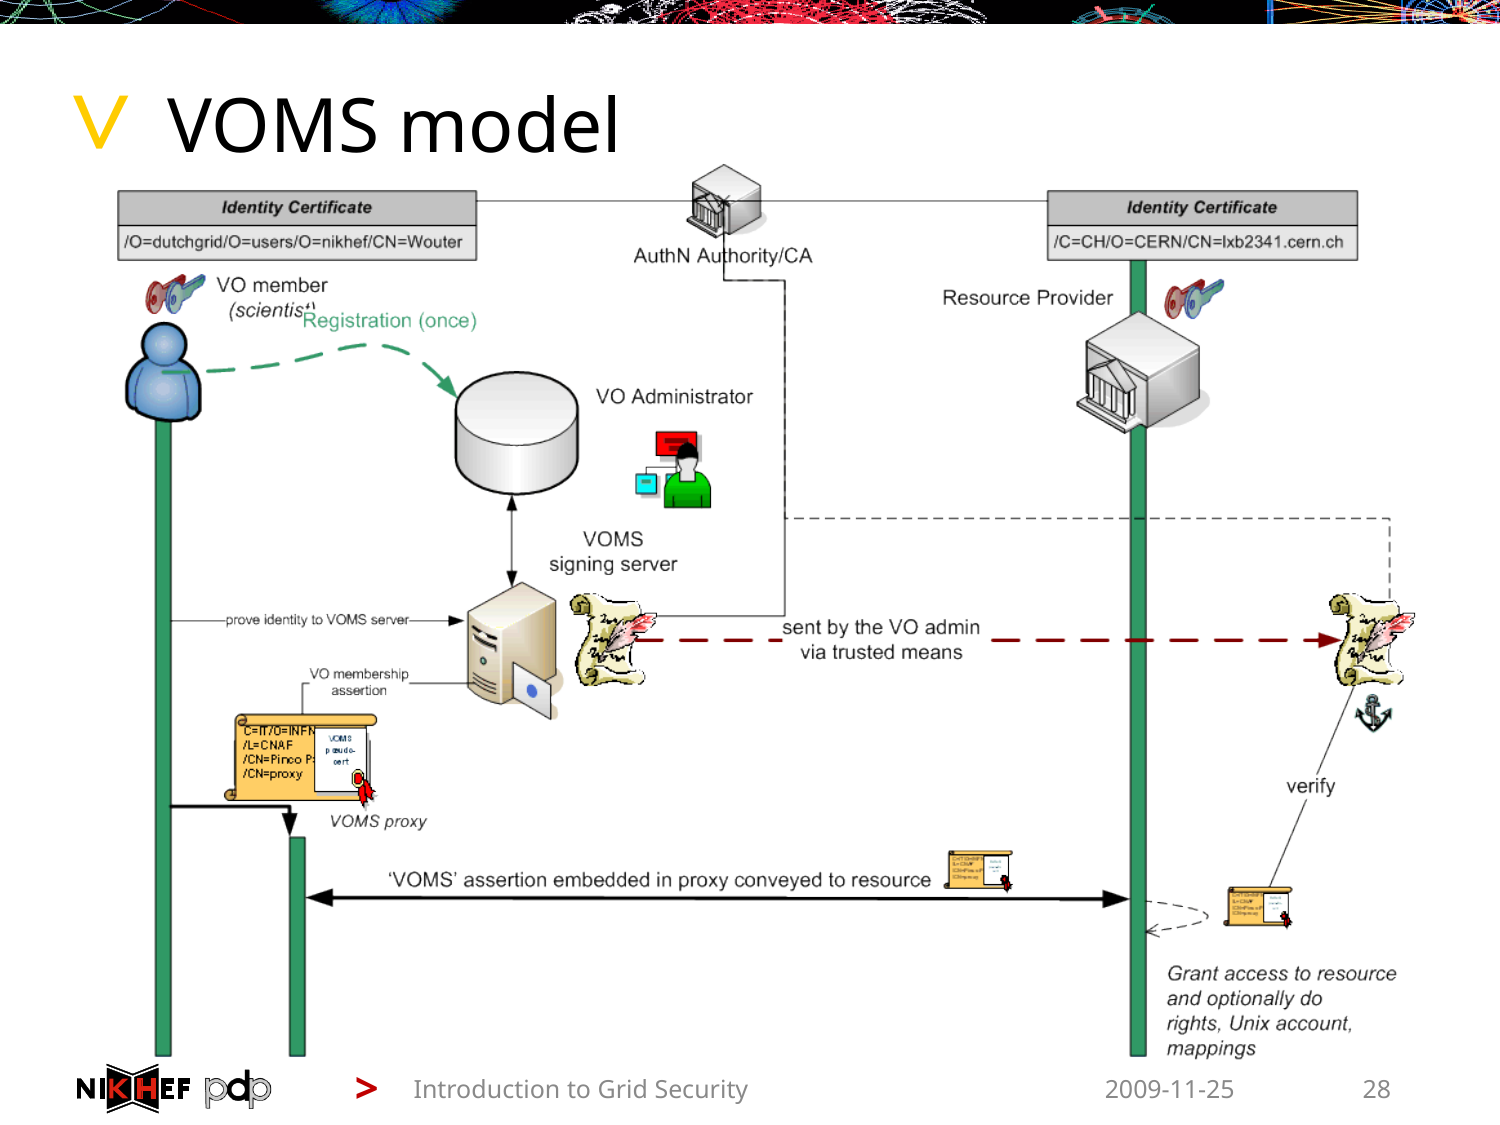

# VOMS model
Introduction to Grid Security
2009-11-25